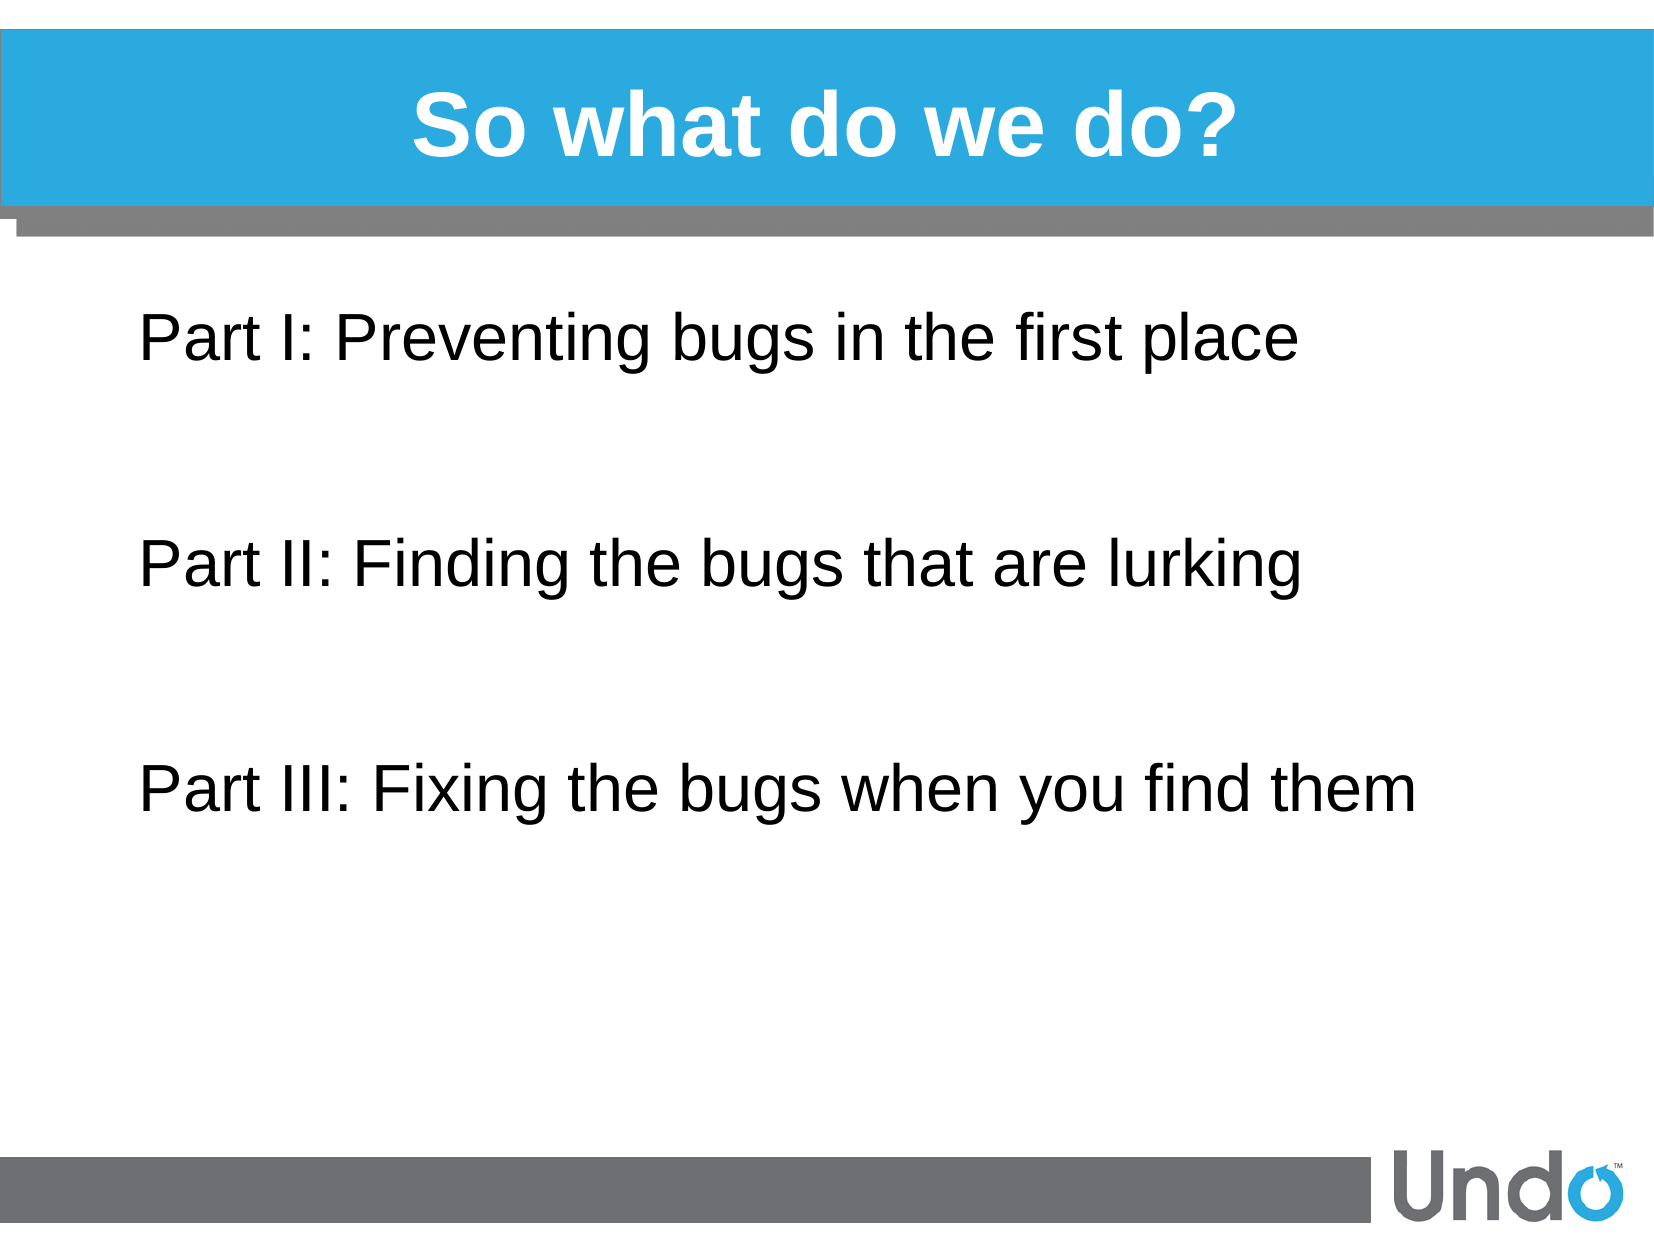

# So what do we do?
Part I: Preventing bugs in the first place
Part II: Finding the bugs that are lurking
Part III: Fixing the bugs when you find them